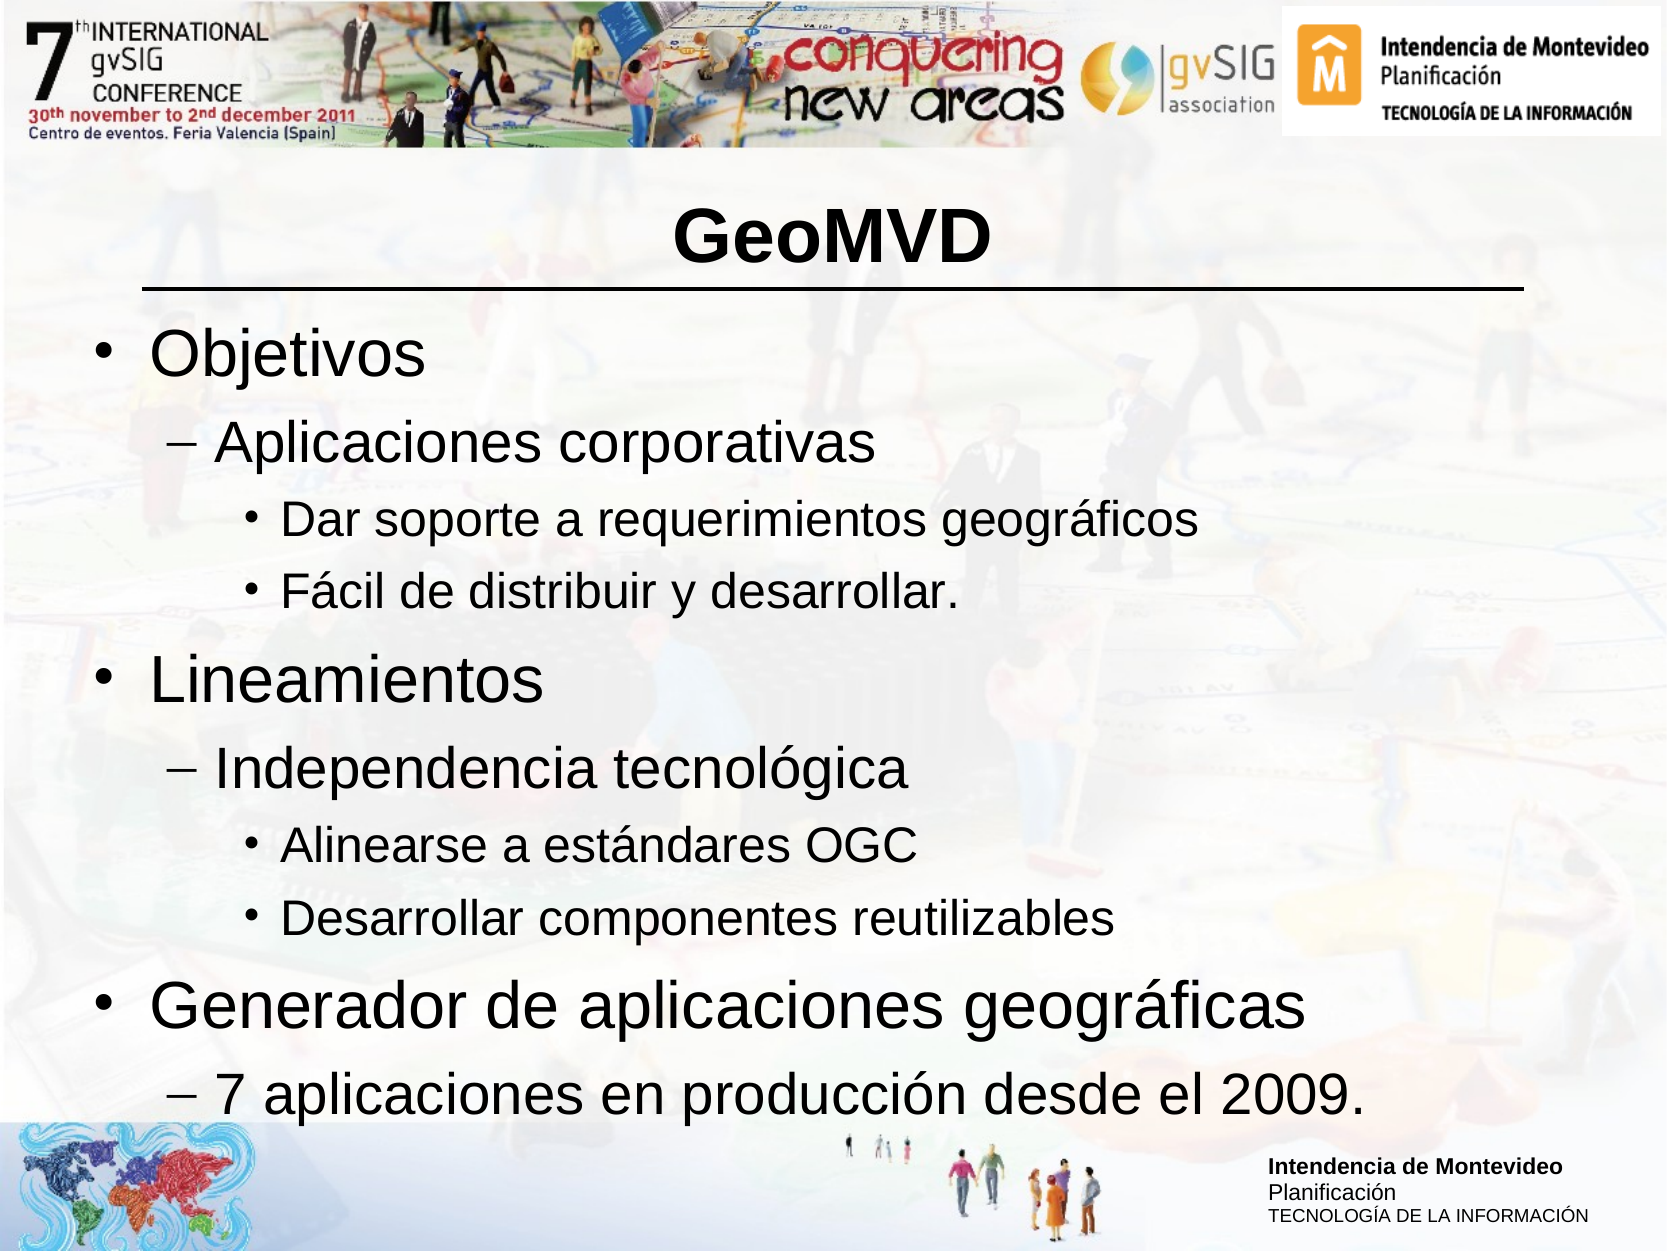

# GeoMVD
Objetivos
Aplicaciones corporativas
Dar soporte a requerimientos geográficos
Fácil de distribuir y desarrollar.
Lineamientos
Independencia tecnológica
Alinearse a estándares OGC
Desarrollar componentes reutilizables
Generador de aplicaciones geográficas
7 aplicaciones en producción desde el 2009.